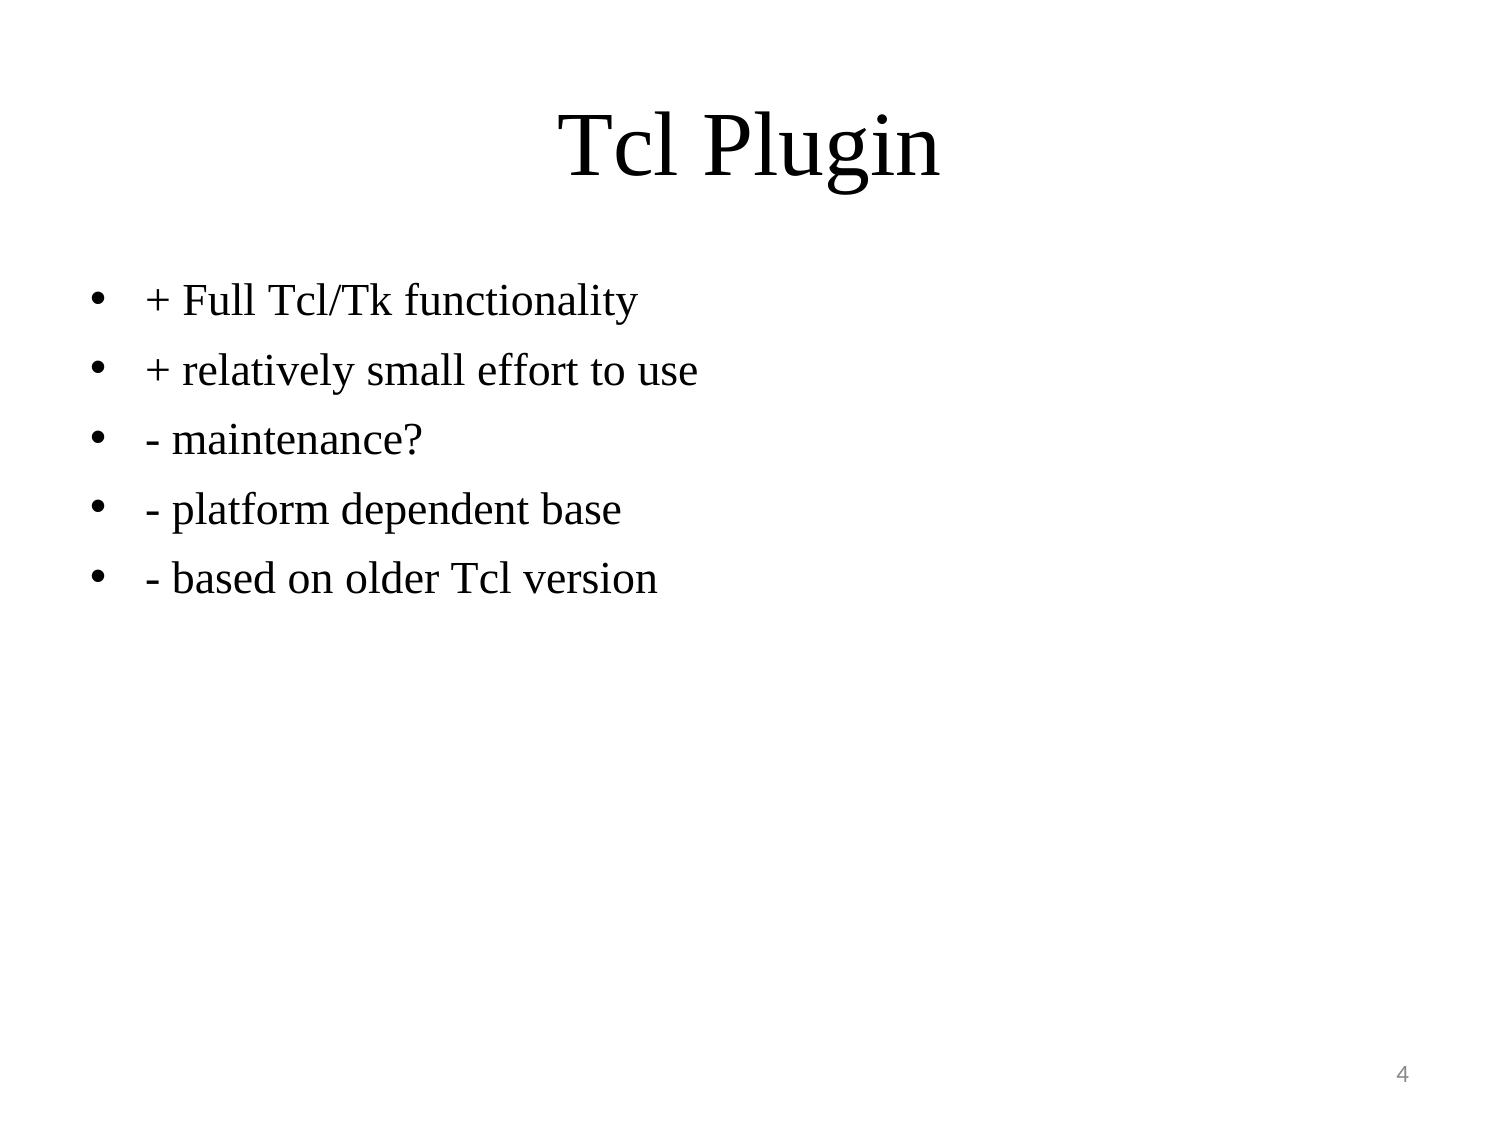

Tcl Plugin
+ Full Tcl/Tk functionality
+ relatively small effort to use
- maintenance?
- platform dependent base
- based on older Tcl version
4